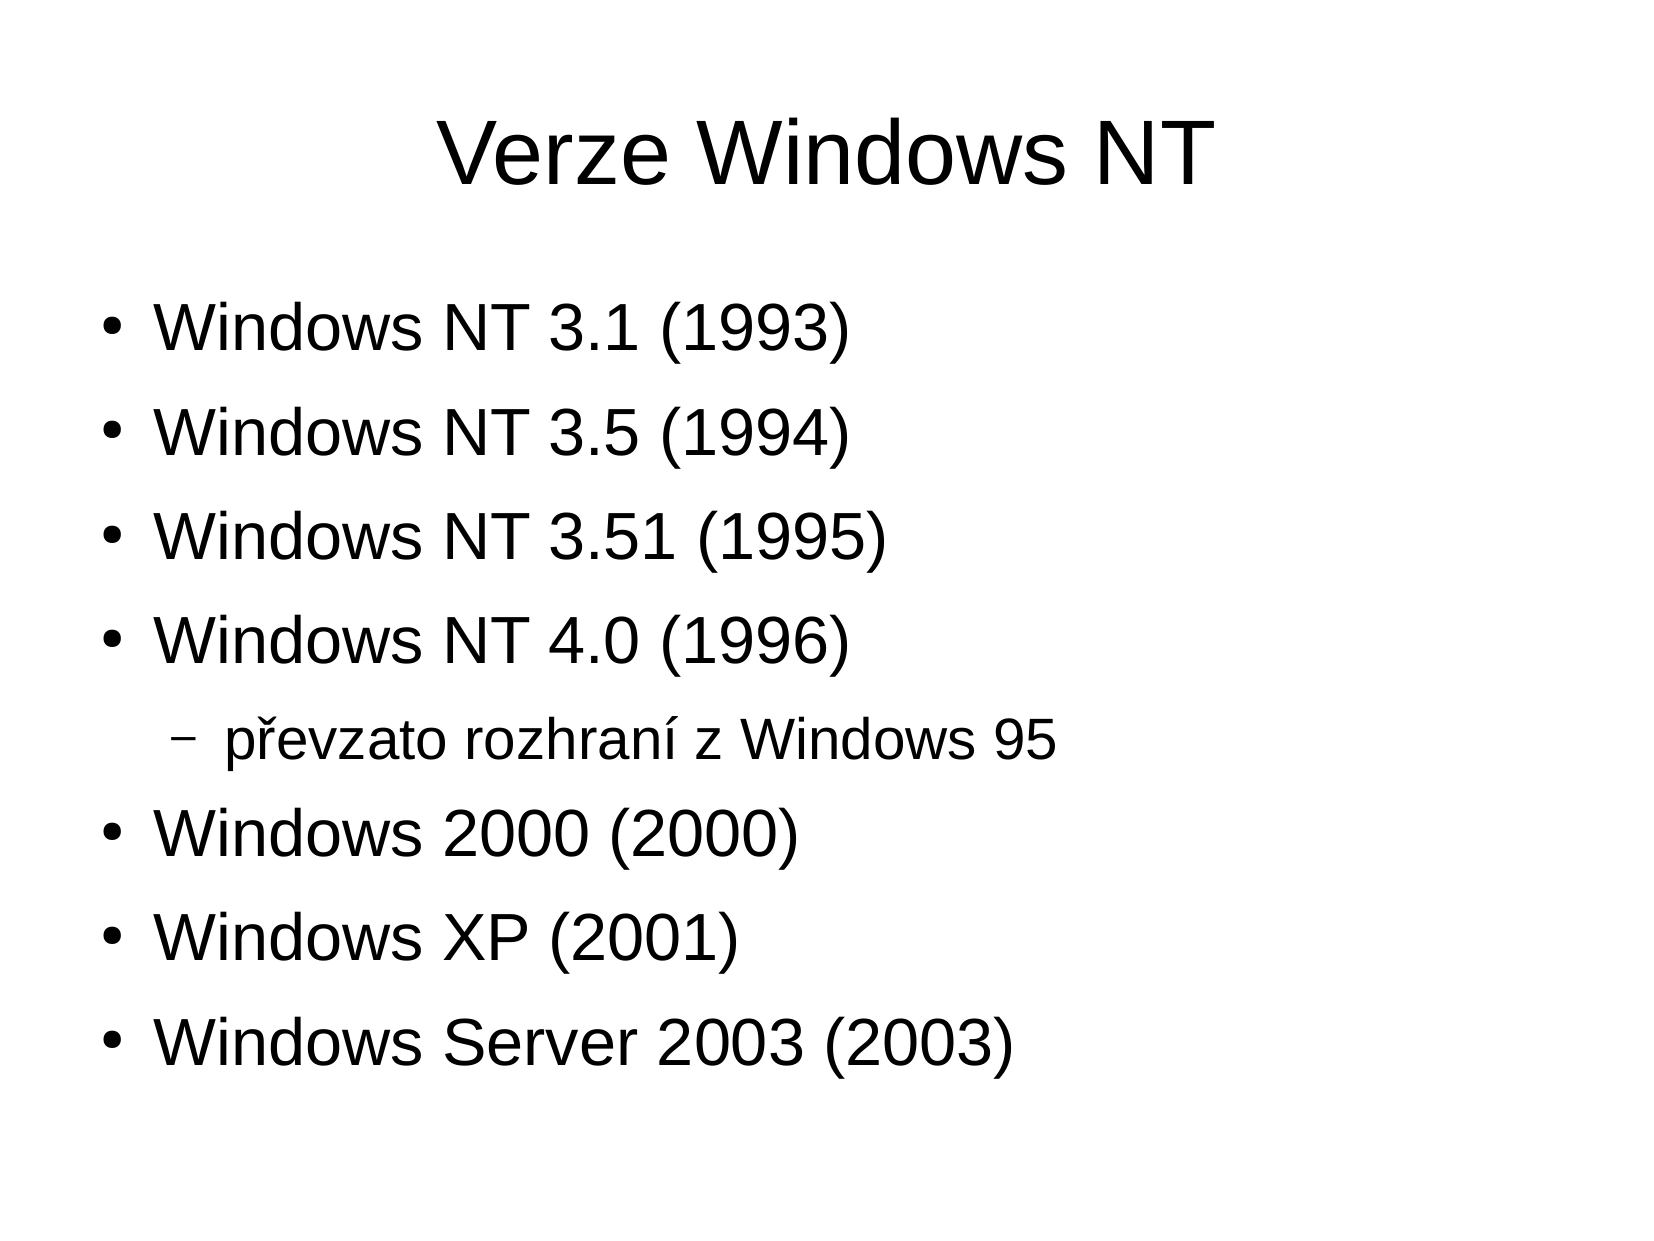

# Verze Windows NT
Windows NT 3.1 (1993)
Windows NT 3.5 (1994)
Windows NT 3.51 (1995)
Windows NT 4.0 (1996)
převzato rozhraní z Windows 95
Windows 2000 (2000)
Windows XP (2001)
Windows Server 2003 (2003)